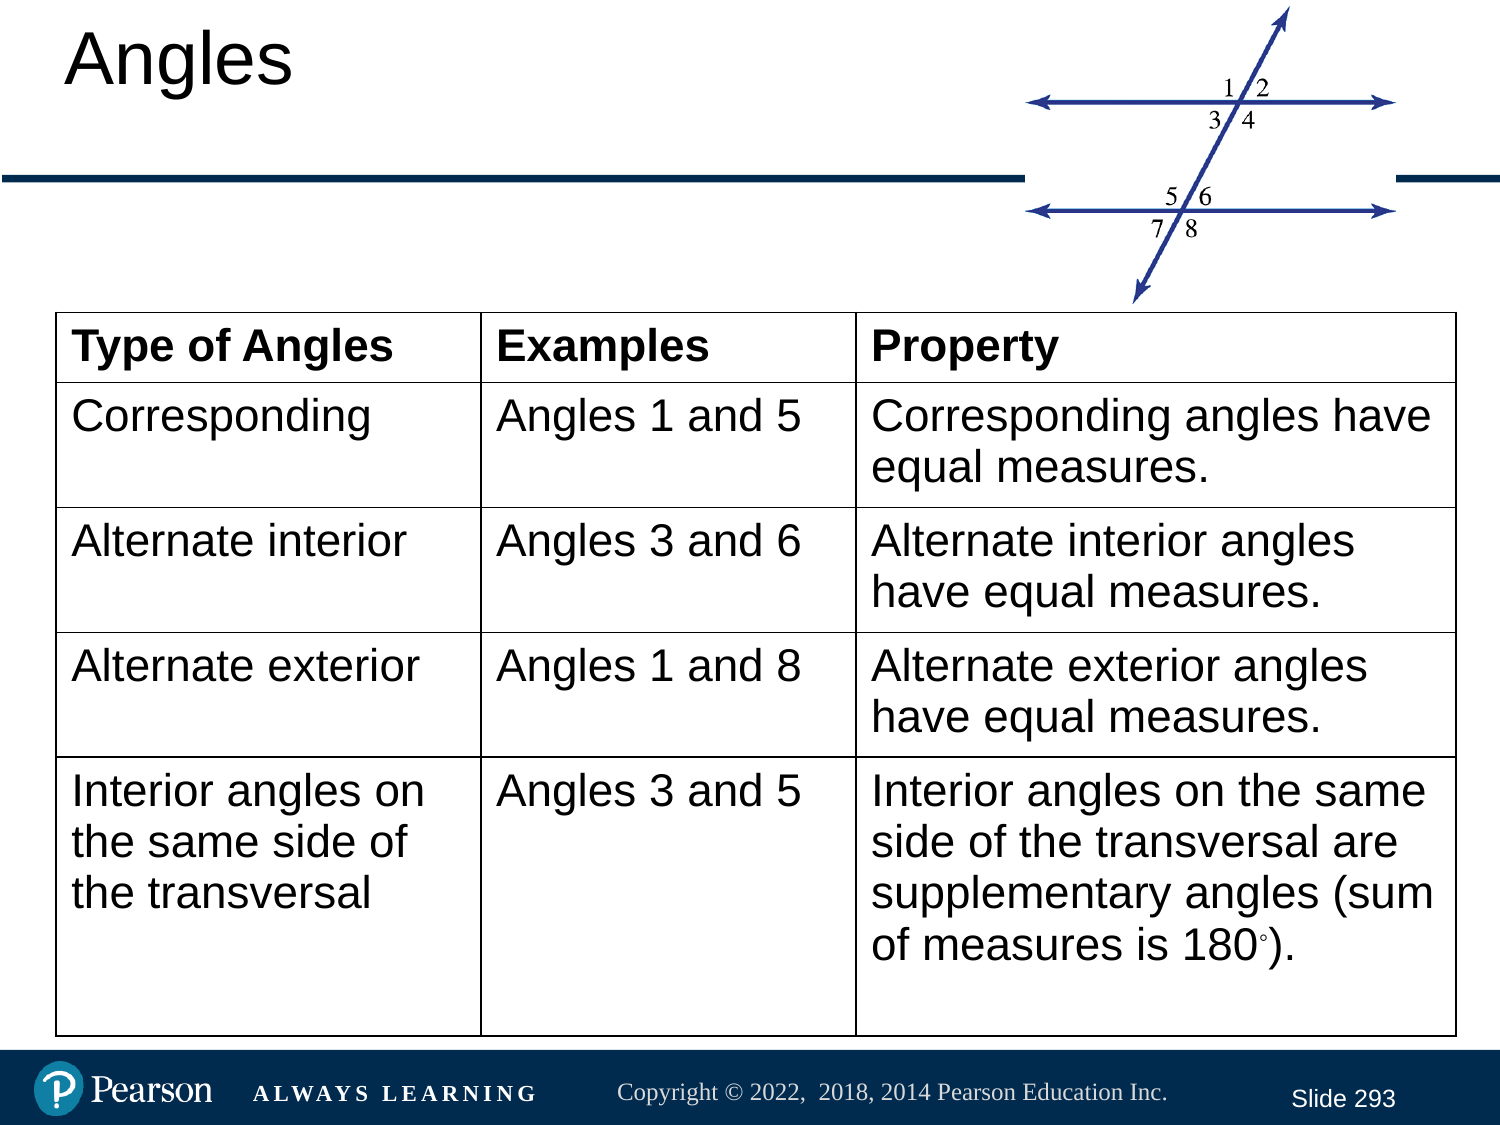

# Angles
| Type of Angles | Examples | Property |
| --- | --- | --- |
| Corresponding | Angles 1 and 5 | Corresponding angles have equal measures. |
| Alternate interior | Angles 3 and 6 | Alternate interior angles have equal measures. |
| Alternate exterior | Angles 1 and 8 | Alternate exterior angles have equal measures. |
| Interior angles on the same side of the transversal | Angles 3 and 5 | Interior angles on the same side of the transversal are supplementary angles (sum of measures is 180◦). |